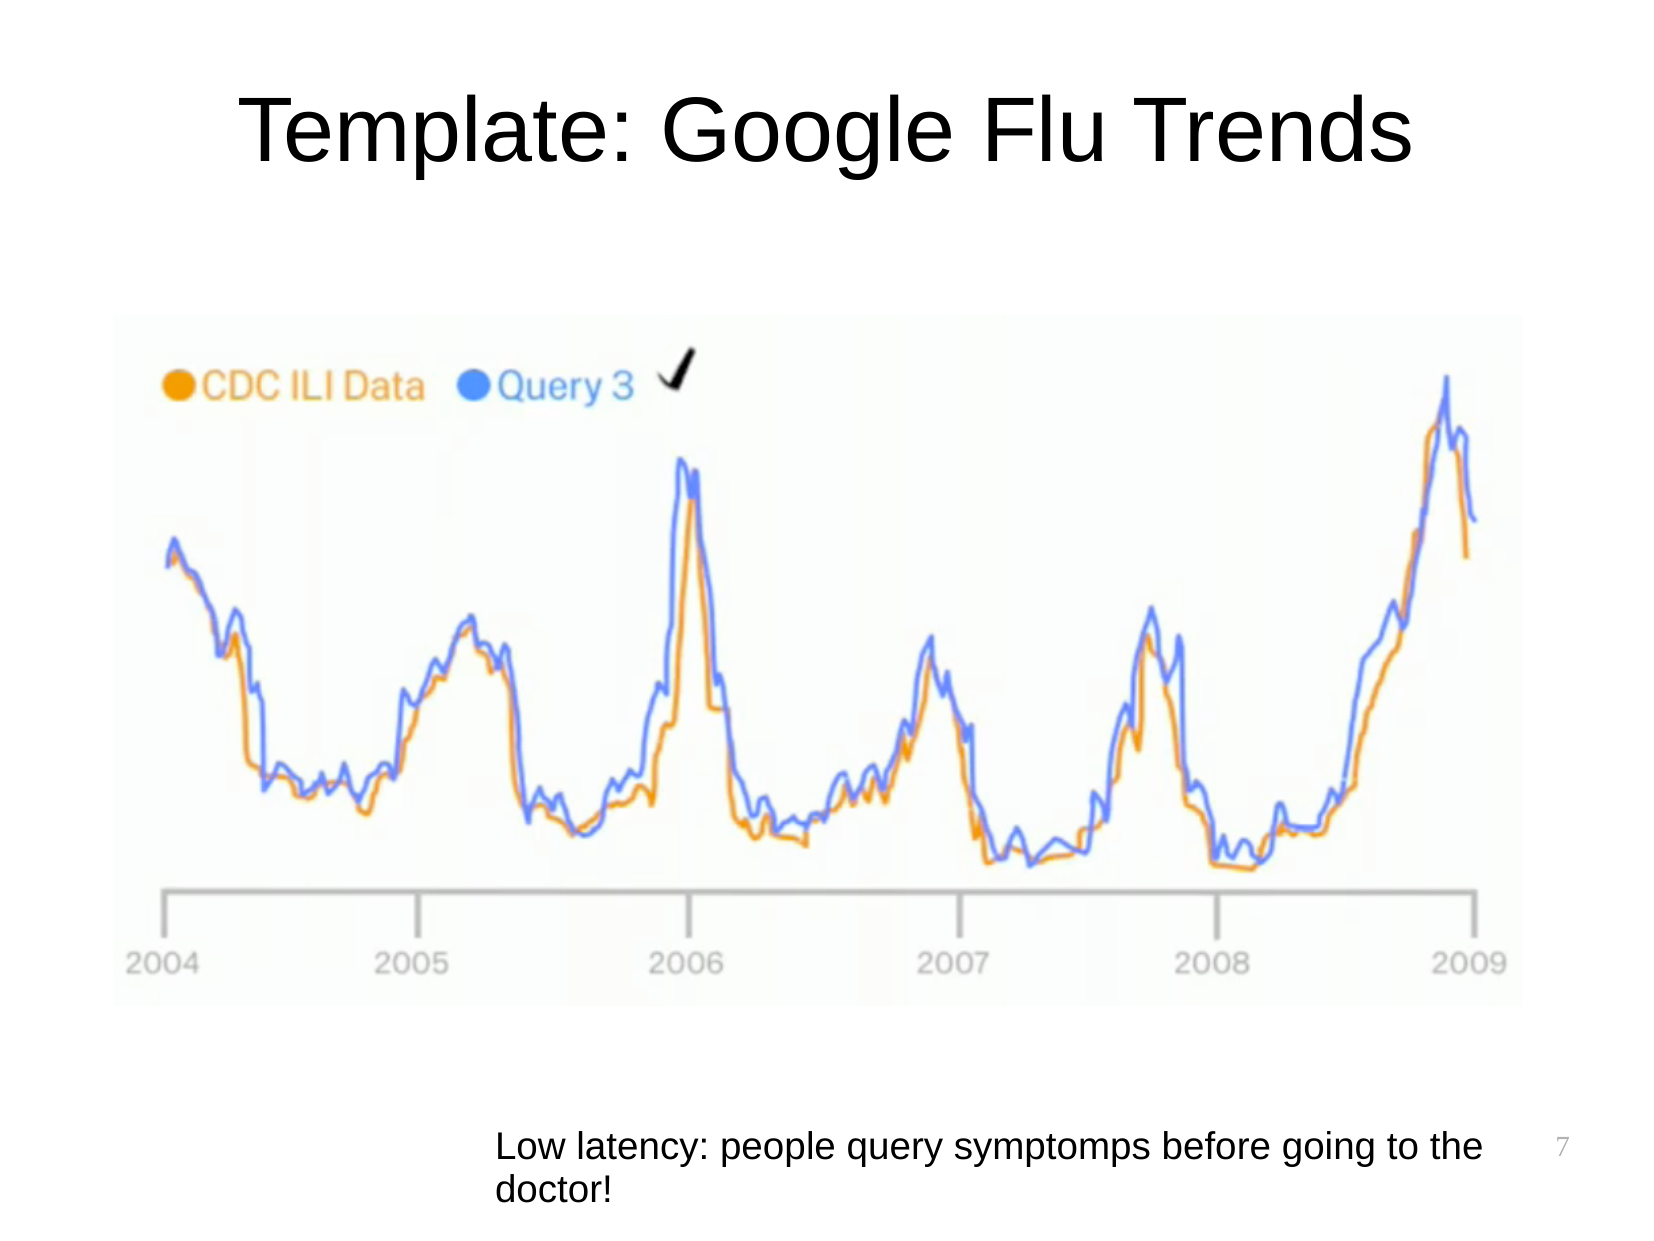

# Template: Google Flu Trends
Low latency: people query symptomps before going to the doctor!
7